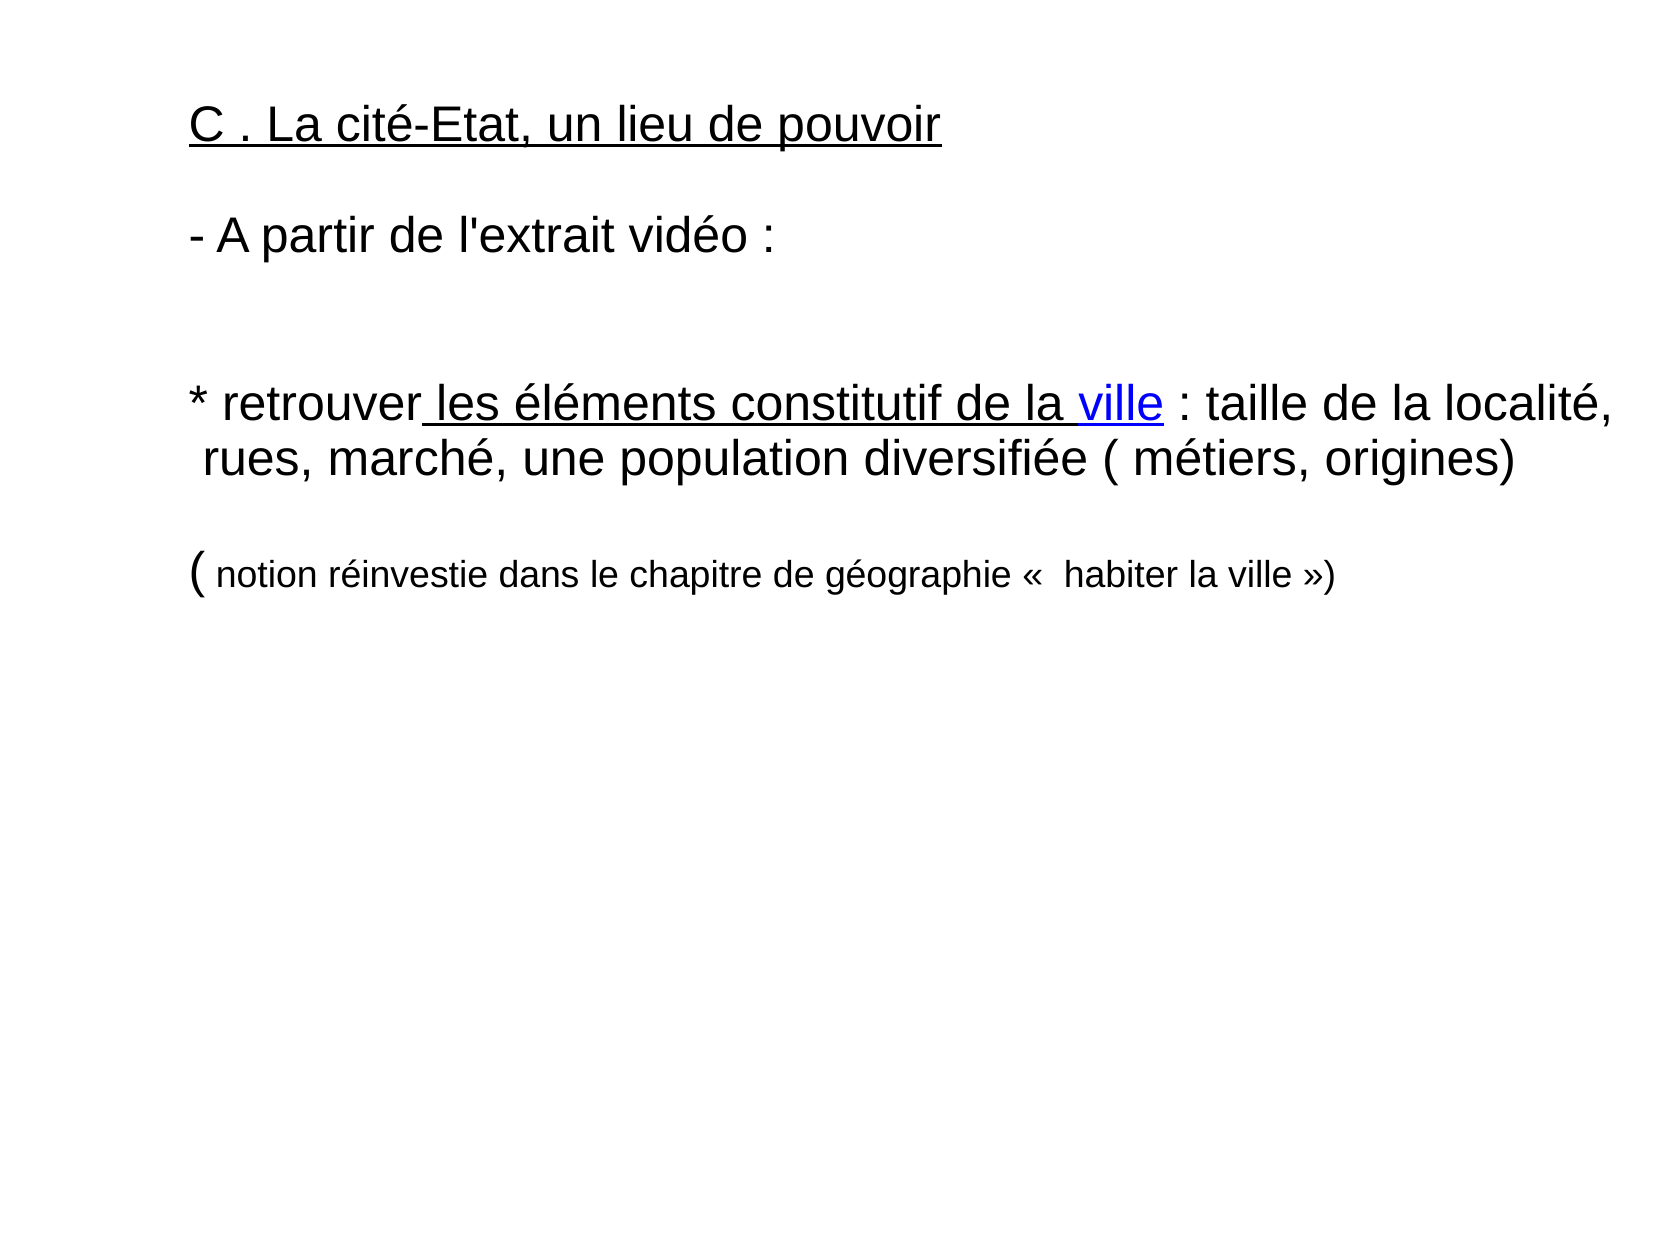

C . La cité-Etat, un lieu de pouvoir
- A partir de l'extrait vidéo :
* retrouver les éléments constitutif de la ville : taille de la localité,
 rues, marché, une population diversifiée ( métiers, origines)
( notion réinvestie dans le chapitre de géographie «  habiter la ville »)